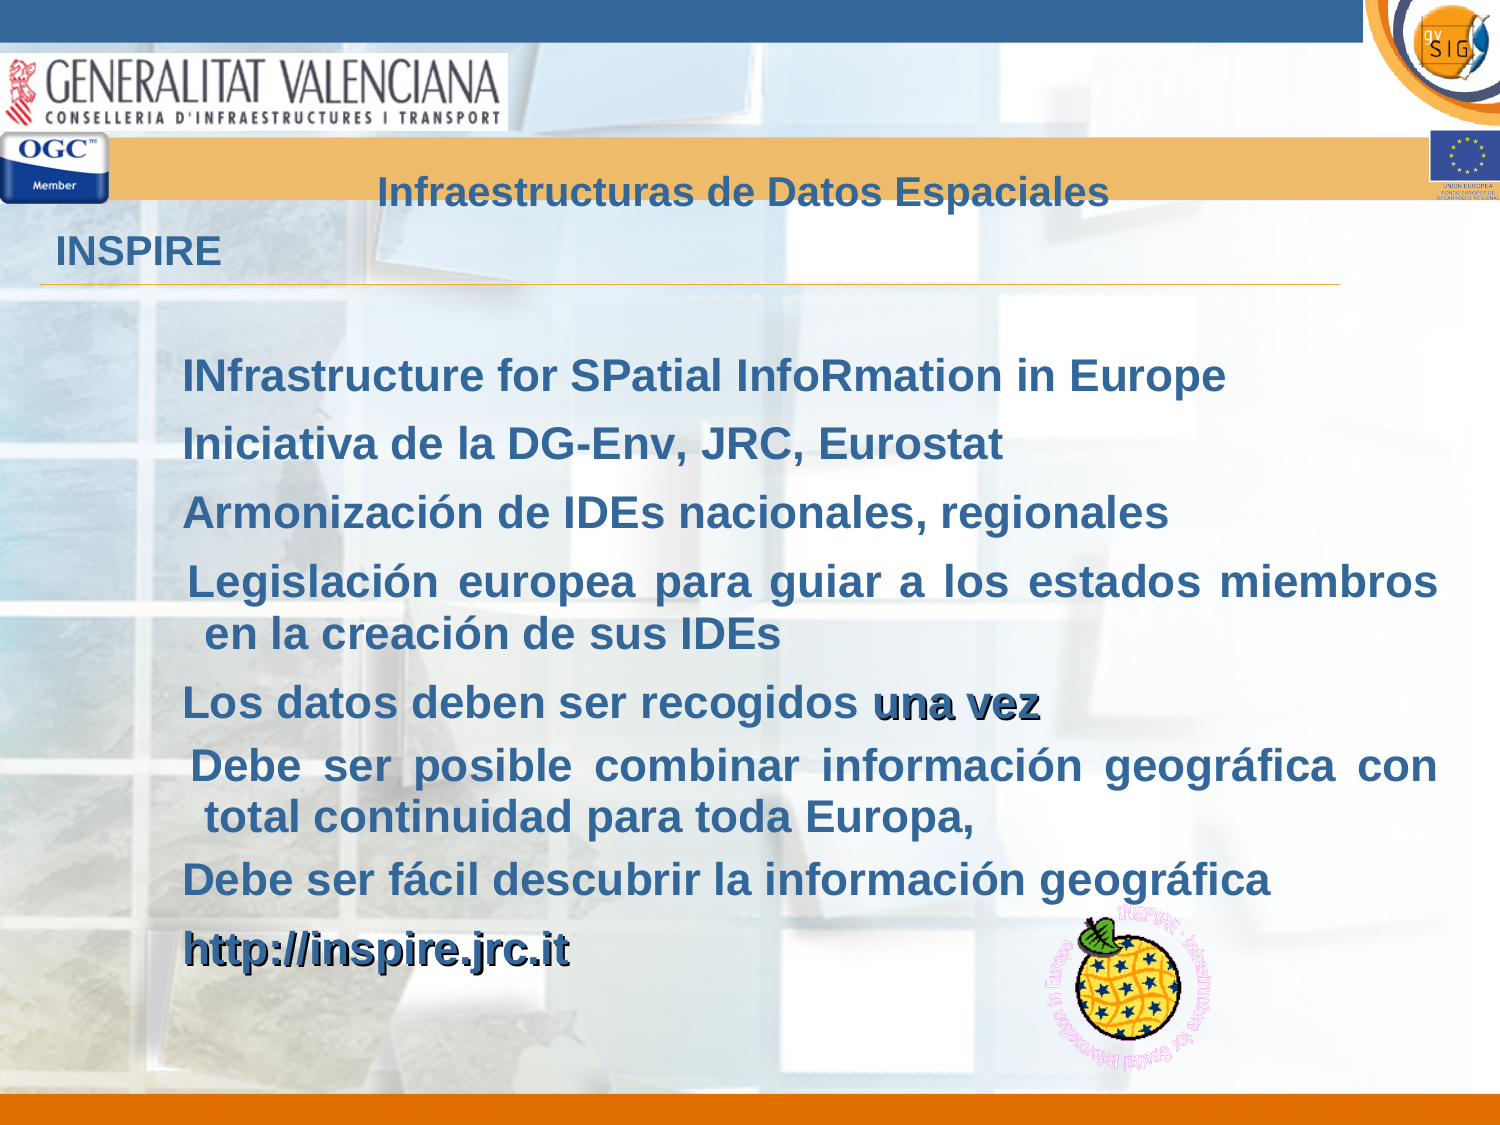

Infraestructuras de Datos Espaciales
INSPIRE
 INfrastructure for SPatial InfoRmation in Europe
 Iniciativa de la DG-Env, JRC, Eurostat
 Armonización de IDEs nacionales, regionales
 Legislación europea para guiar a los estados miembros en la creación de sus IDEs
 Los datos deben ser recogidos una vez
 Debe ser posible combinar información geográfica con total continuidad para toda Europa,
 Debe ser fácil descubrir la información geográfica
 http://inspire.jrc.it